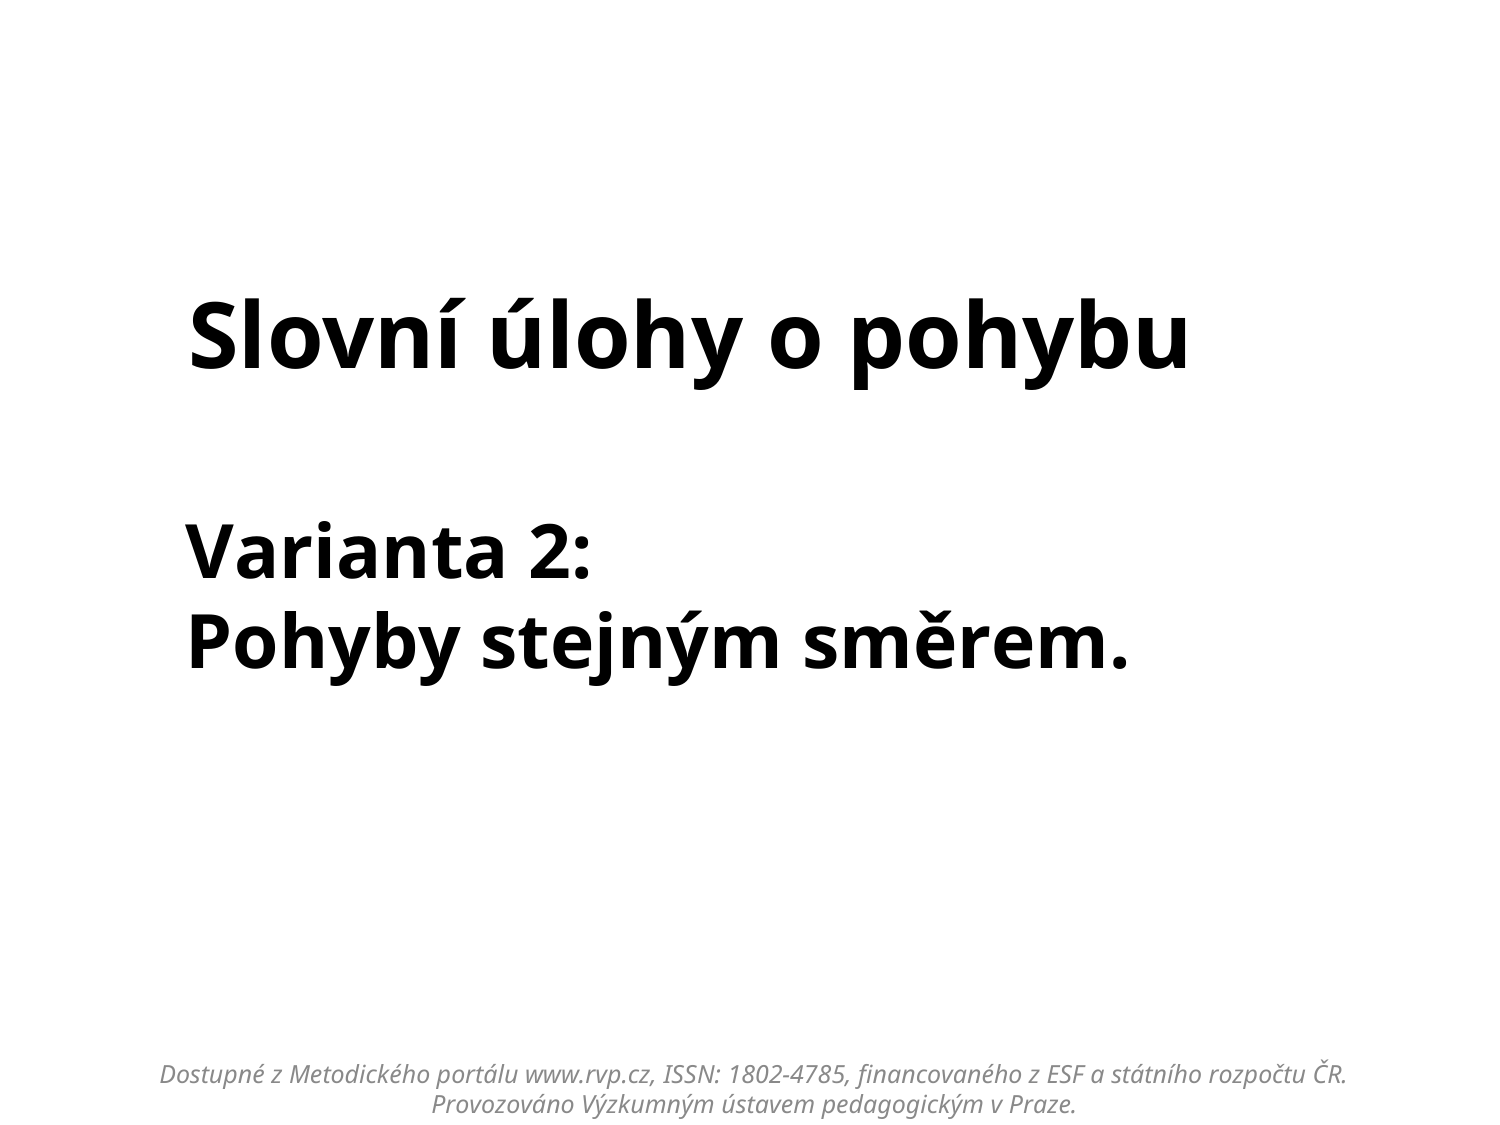

# Slovní úlohy o pohybu
Varianta 2:
Pohyby stejným směrem.